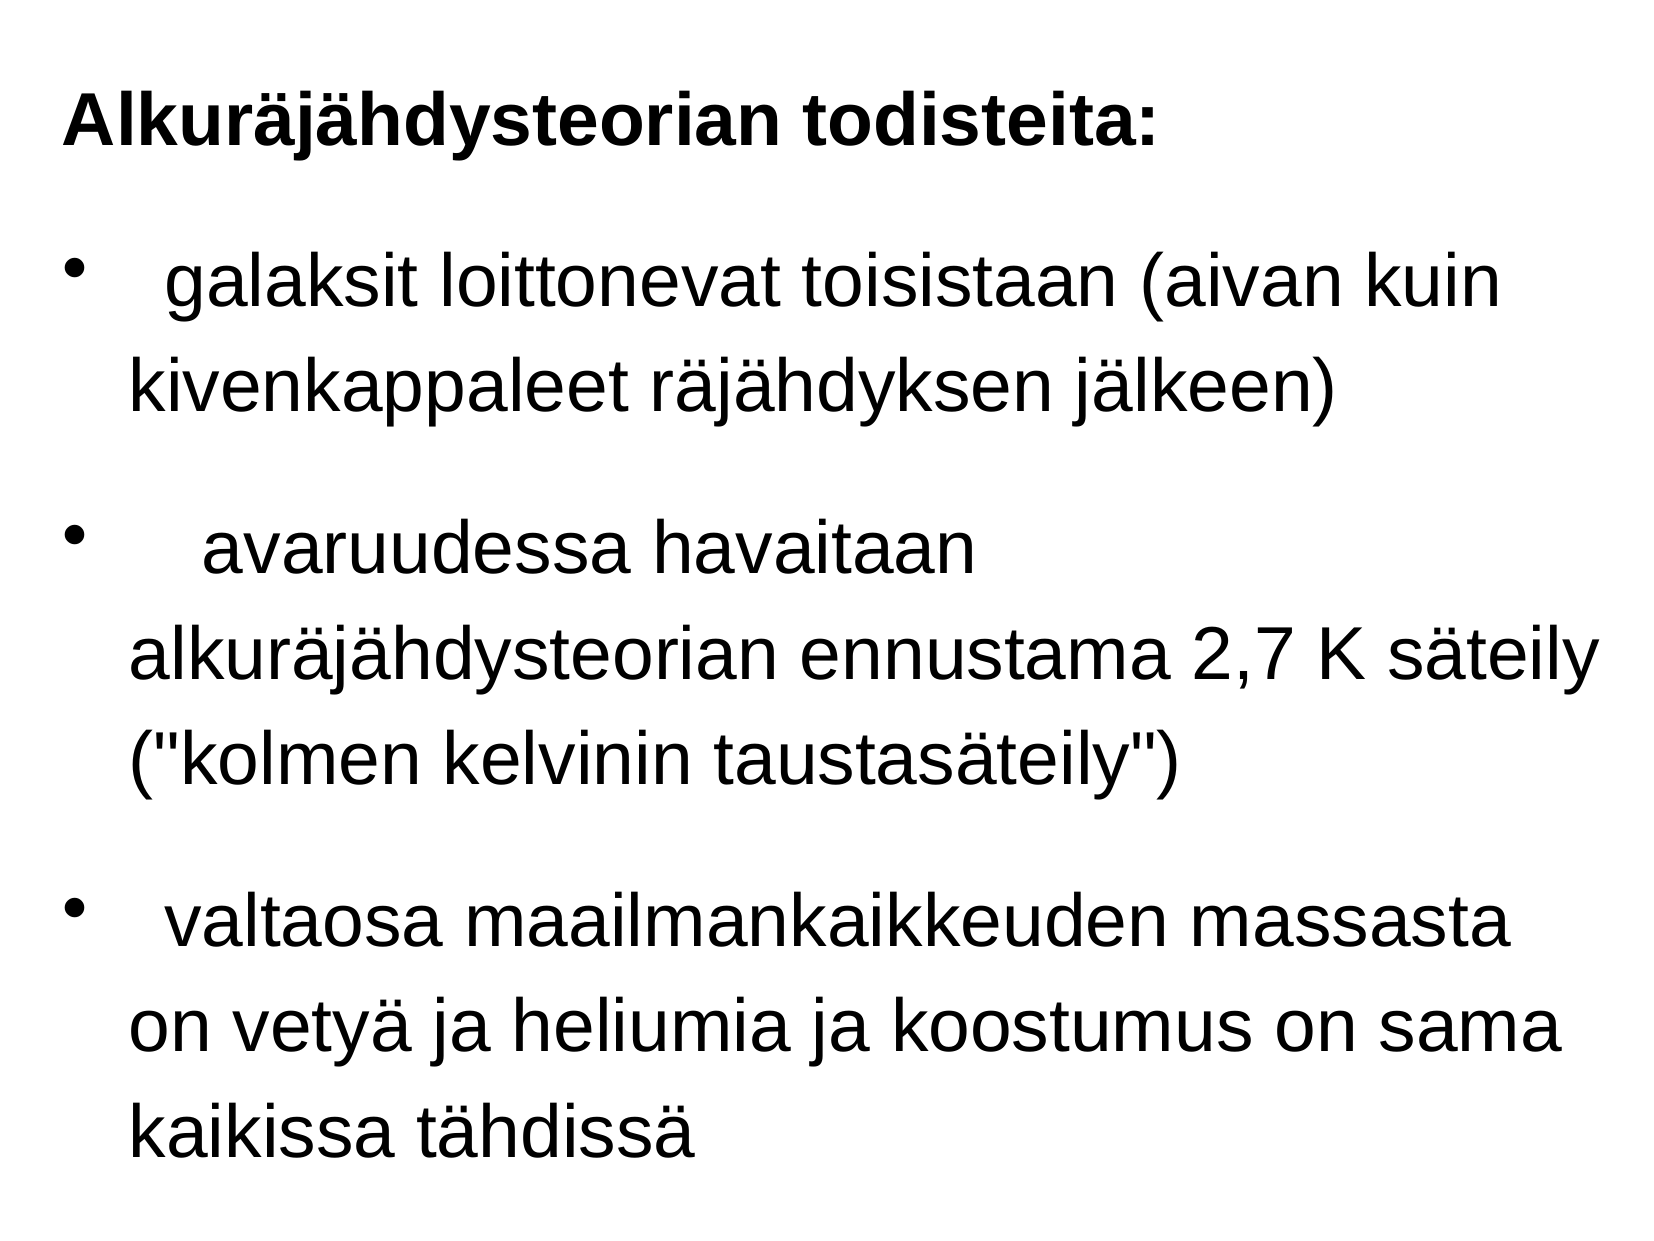

Alkuräjähdysteorian todisteita:
 galaksit loittonevat toisistaan (aivan kuin kivenkappaleet räjähdyksen jälkeen)
 avaruudessa havaitaan alkuräjähdysteorian ennustama 2,7 K säteily ("kolmen kelvinin taustasäteily")
 valtaosa maailmankaikkeuden massasta on vetyä ja heliumia ja koostumus on sama kaikissa tähdissä